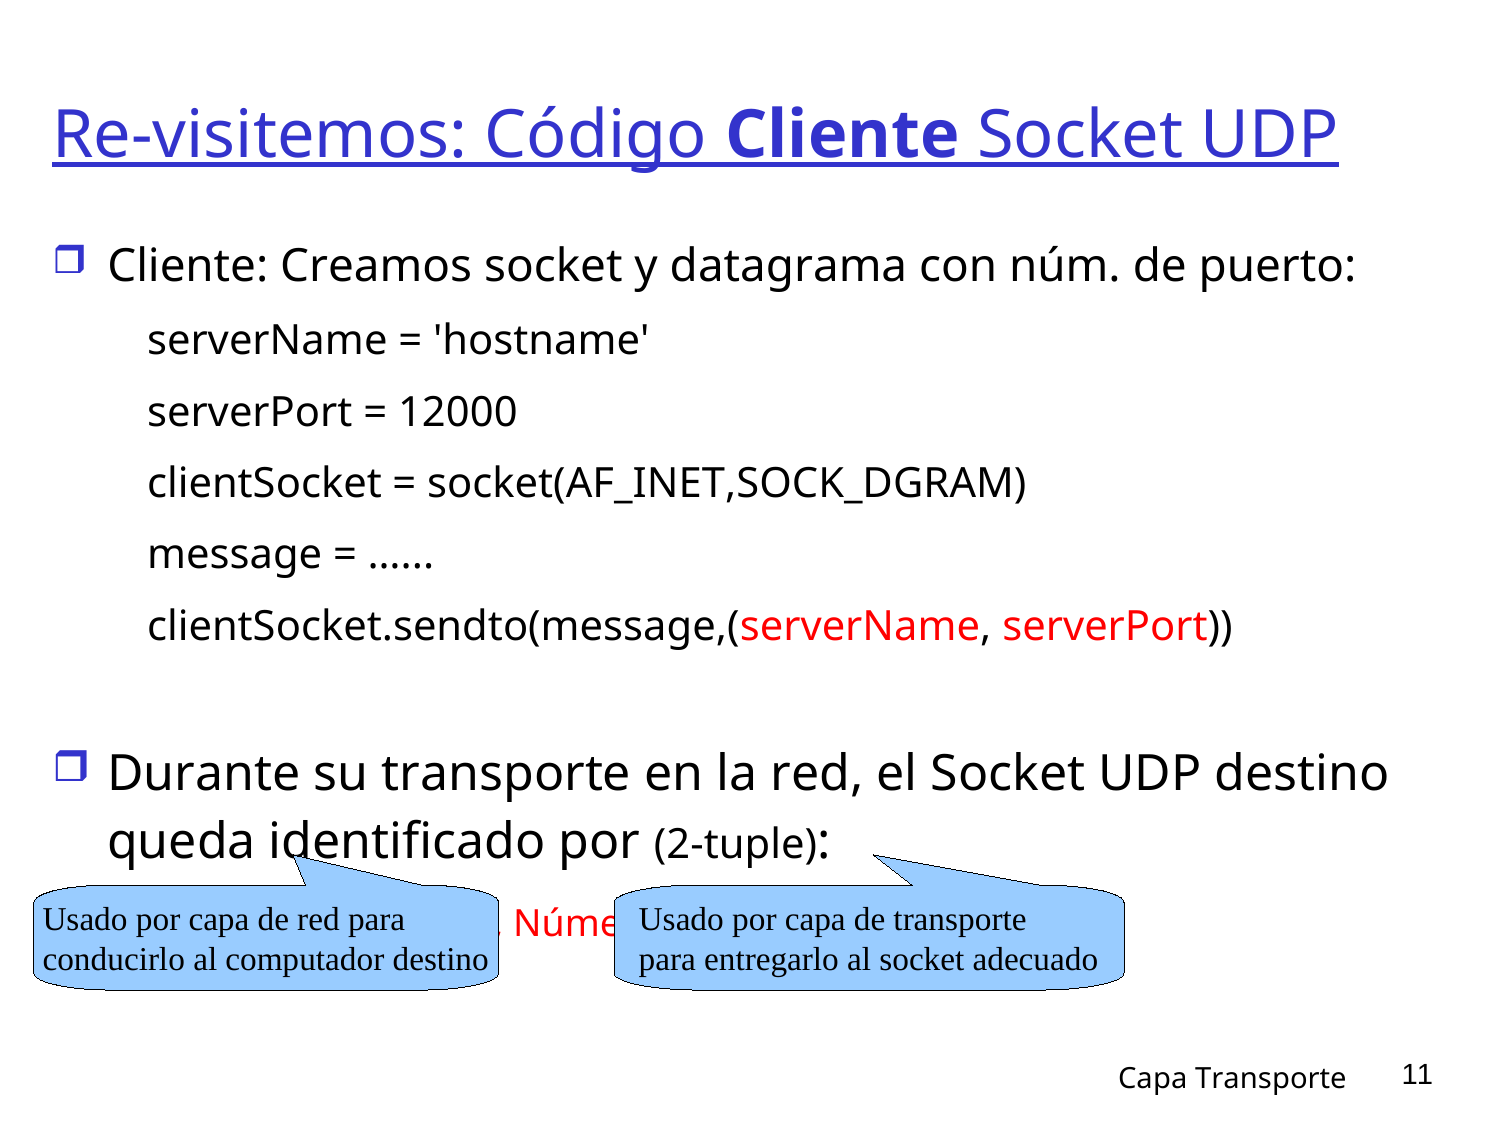

# Re-visitemos: Código Cliente Socket UDP
Cliente: Creamos socket y datagrama con núm. de puerto:
 		serverName = 'hostname'
 	serverPort = 12000
 	clientSocket = socket(AF_INET,SOCK_DGRAM)
 	message = …...
 	clientSocket.sendto(message,(serverName, serverPort))
Durante su transporte en la red, el Socket UDP destino queda identificado por (2-tuple):
		(Dirección IP destino, Número puerto destino)‏
Usado por capa de red para
conducirlo al computador destino
Usado por capa de transporte
para entregarlo al socket adecuado
11